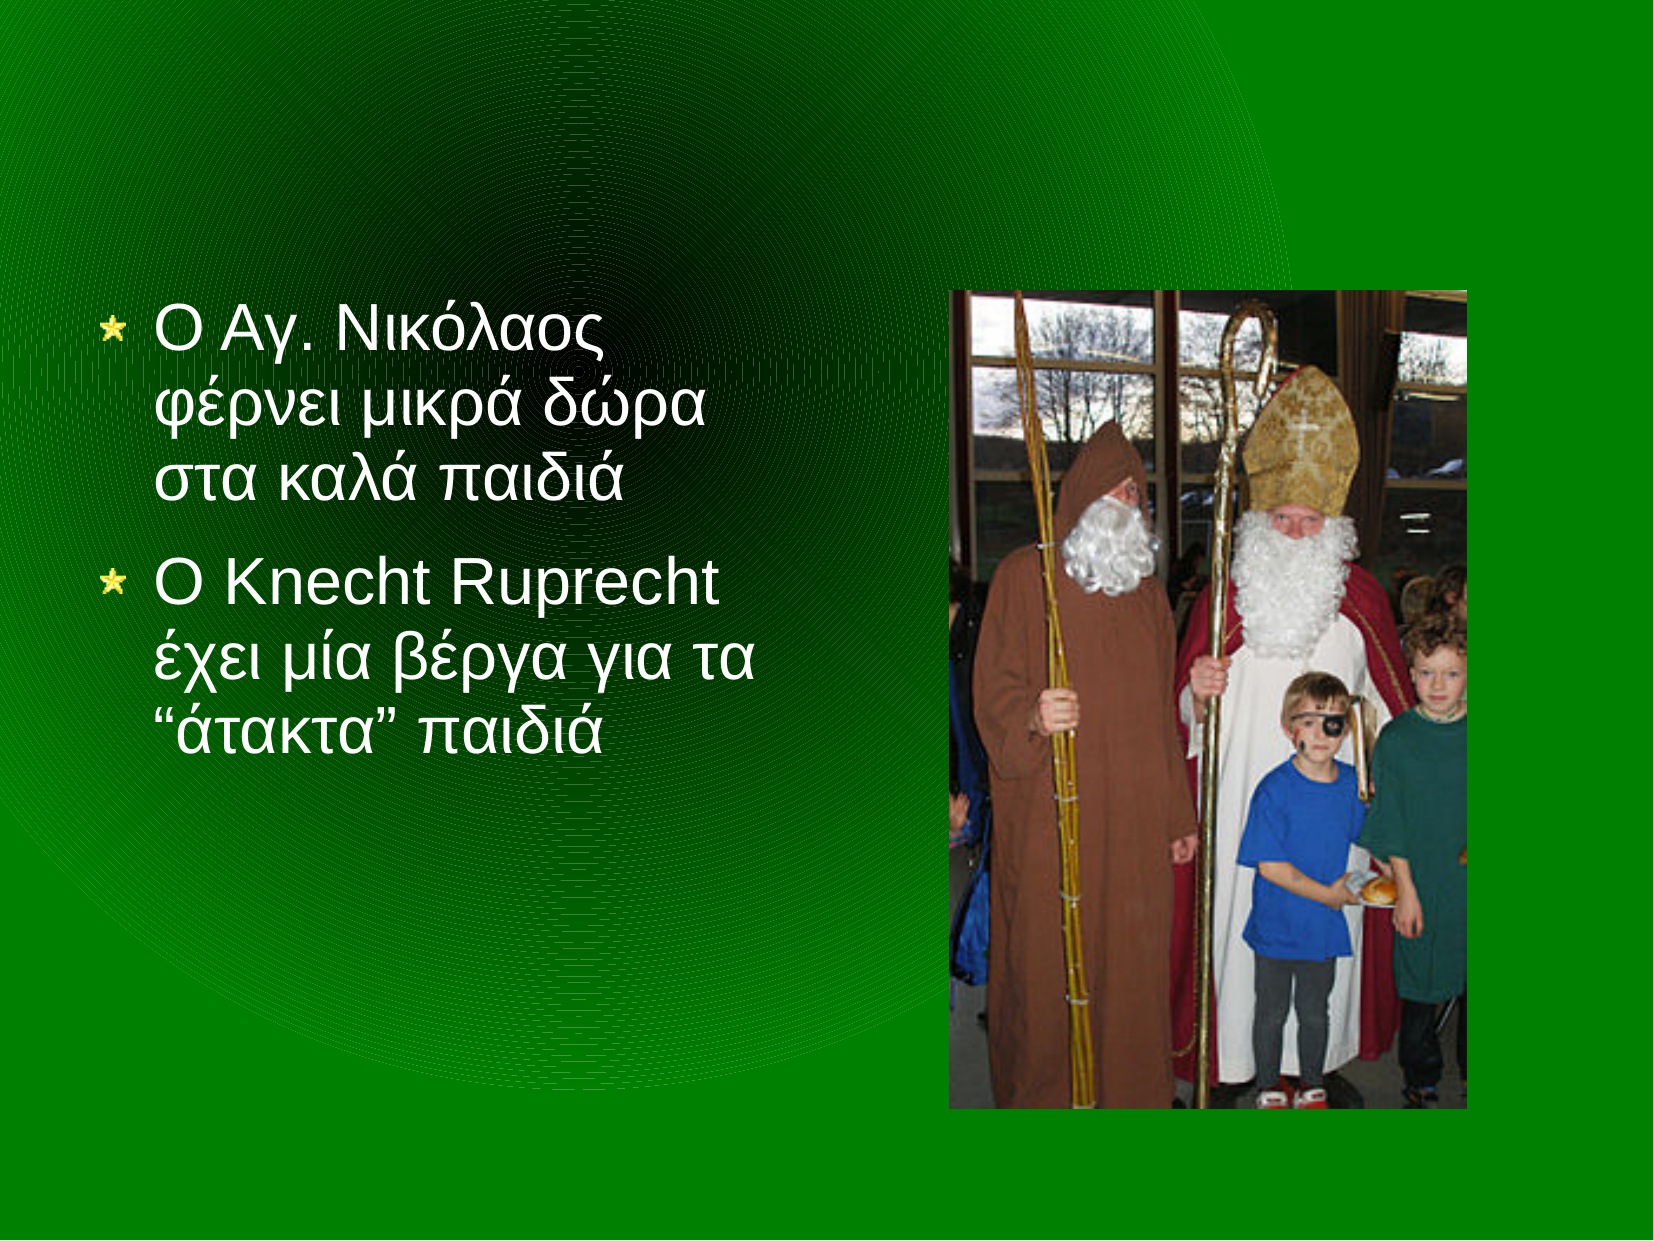

# O Aγ. Νικόλαος φέρνει μικρά δώρα στα καλά παιδιά
Ο Knecht Ruprecht έχει μία βέργα για τα “άτακτα” παιδιά